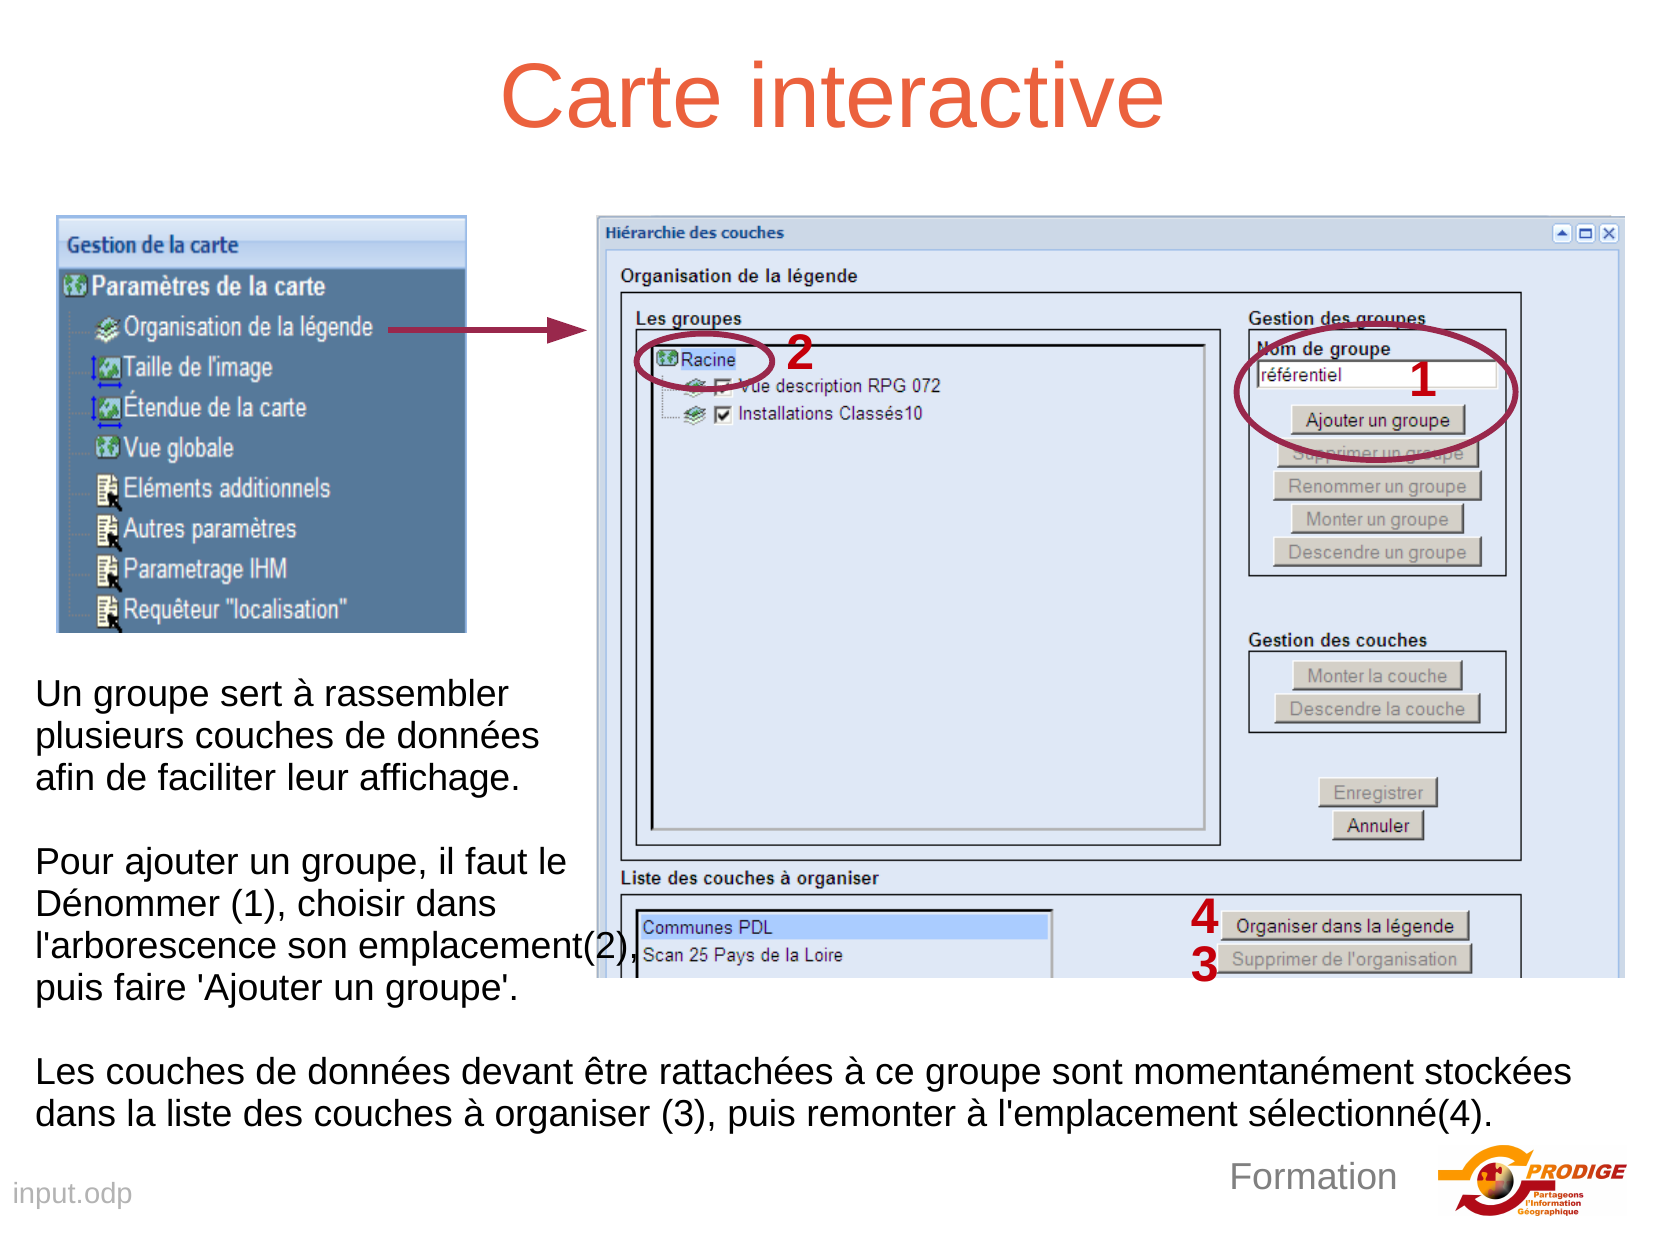

# Carte interactive
2
1
Un groupe sert à rassembler
plusieurs couches de données
afin de faciliter leur affichage.
Pour ajouter un groupe, il faut le
Dénommer (1), choisir dans
l'arborescence son emplacement(2),
puis faire 'Ajouter un groupe'.
Les couches de données devant être rattachées à ce groupe sont momentanément stockées
dans la liste des couches à organiser (3), puis remonter à l'emplacement sélectionné(4).
4
3